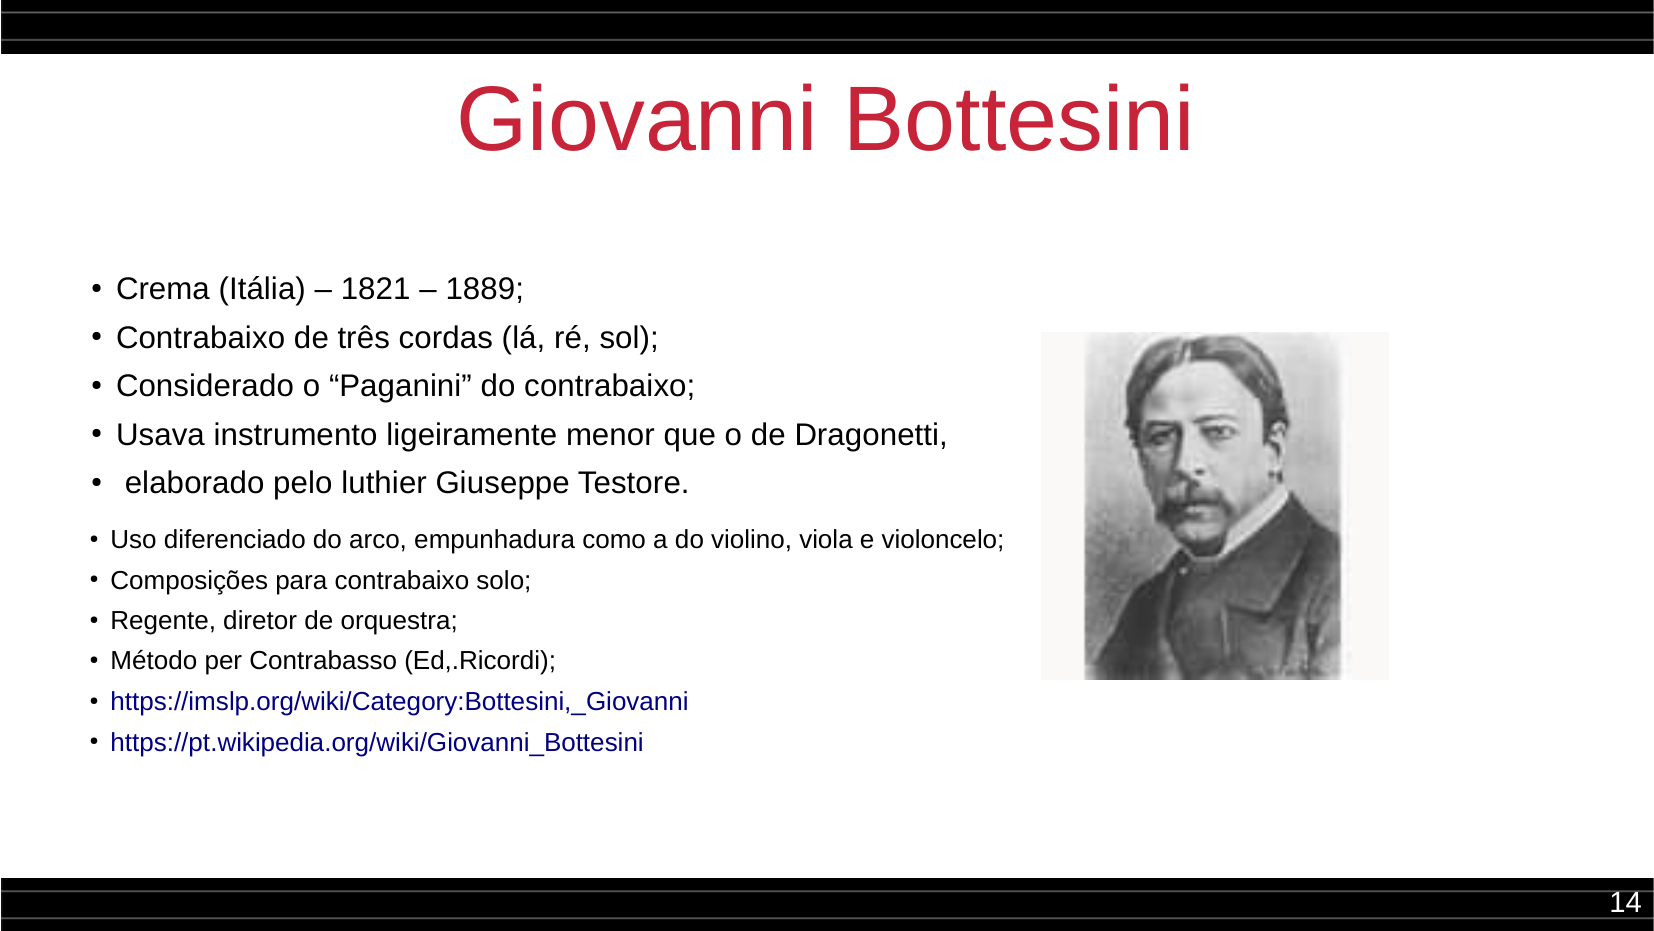

# Giovanni Bottesini
Crema (Itália) – 1821 – 1889;
Contrabaixo de três cordas (lá, ré, sol);
Considerado o “Paganini” do contrabaixo;
Usava instrumento ligeiramente menor que o de Dragonetti,
 elaborado pelo luthier Giuseppe Testore.
Uso diferenciado do arco, empunhadura como a do violino, viola e violoncelo;
Composições para contrabaixo solo;
Regente, diretor de orquestra;
Método per Contrabasso (Ed,.Ricordi);
https://imslp.org/wiki/Category:Bottesini,_Giovanni
https://pt.wikipedia.org/wiki/Giovanni_Bottesini